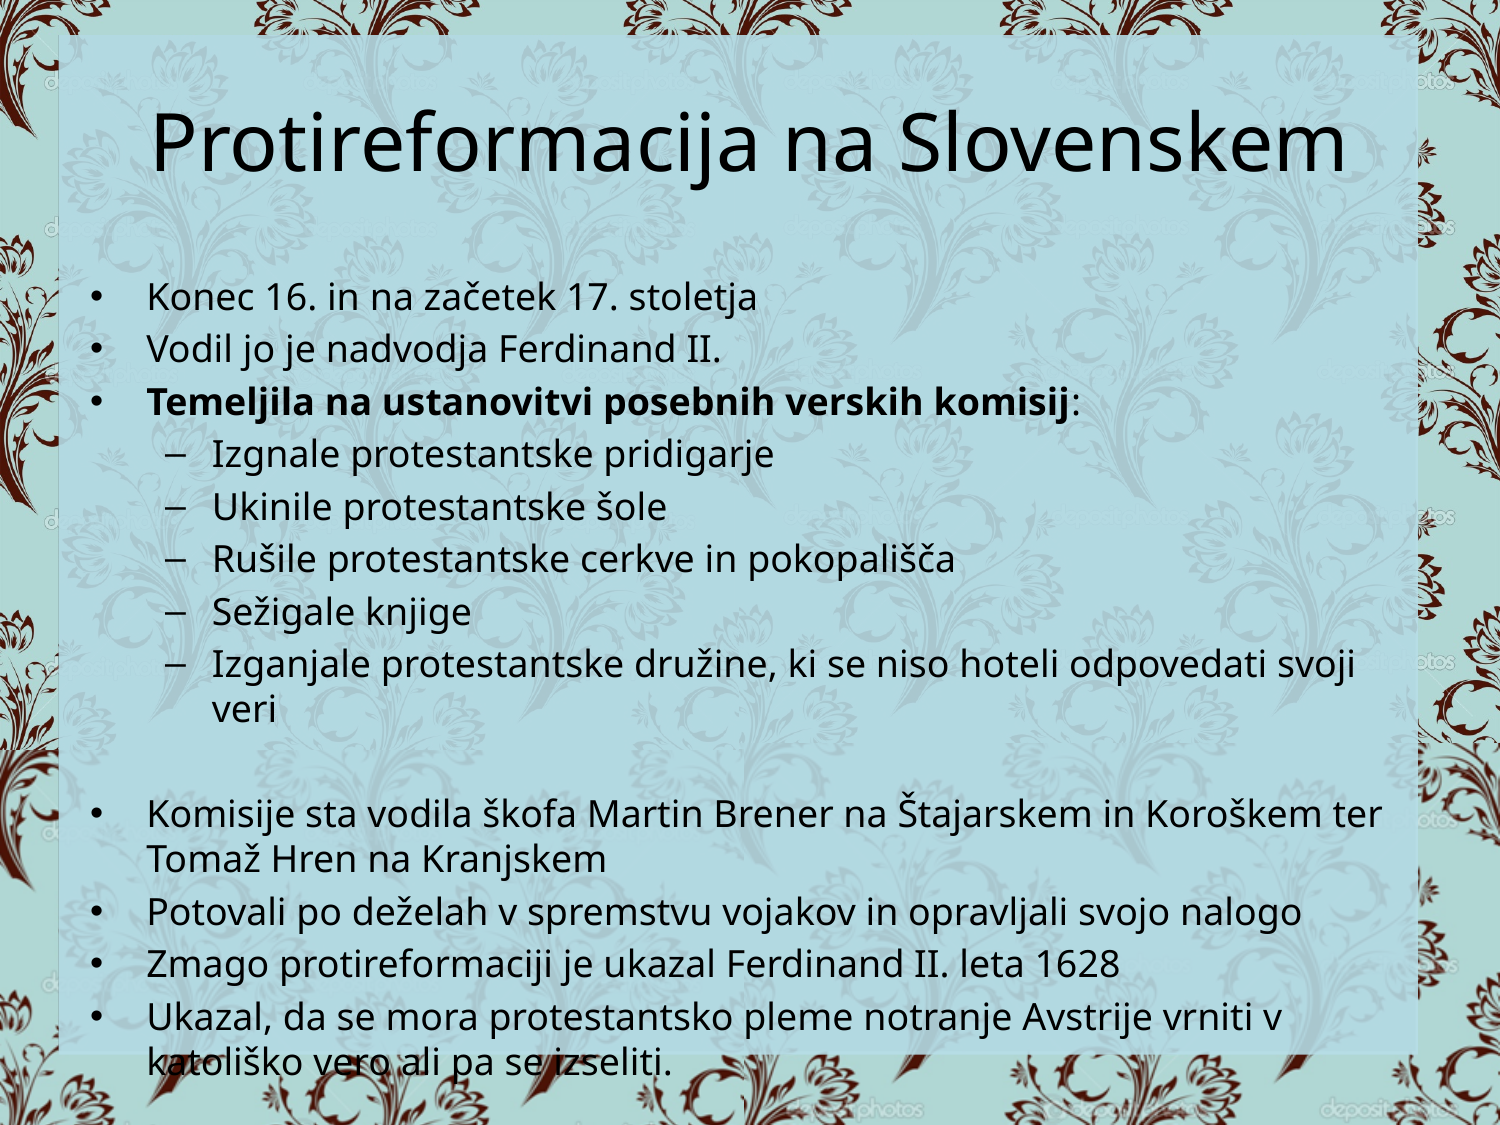

# Protireformacija na Slovenskem
Konec 16. in na začetek 17. stoletja
Vodil jo je nadvodja Ferdinand II.
Temeljila na ustanovitvi posebnih verskih komisij:
Izgnale protestantske pridigarje
Ukinile protestantske šole
Rušile protestantske cerkve in pokopališča
Sežigale knjige
Izganjale protestantske družine, ki se niso hoteli odpovedati svoji veri
Komisije sta vodila škofa Martin Brener na Štajarskem in Koroškem ter Tomaž Hren na Kranjskem
Potovali po deželah v spremstvu vojakov in opravljali svojo nalogo
Zmago protireformaciji je ukazal Ferdinand II. leta 1628
Ukazal, da se mora protestantsko pleme notranje Avstrije vrniti v katoliško vero ali pa se izseliti.